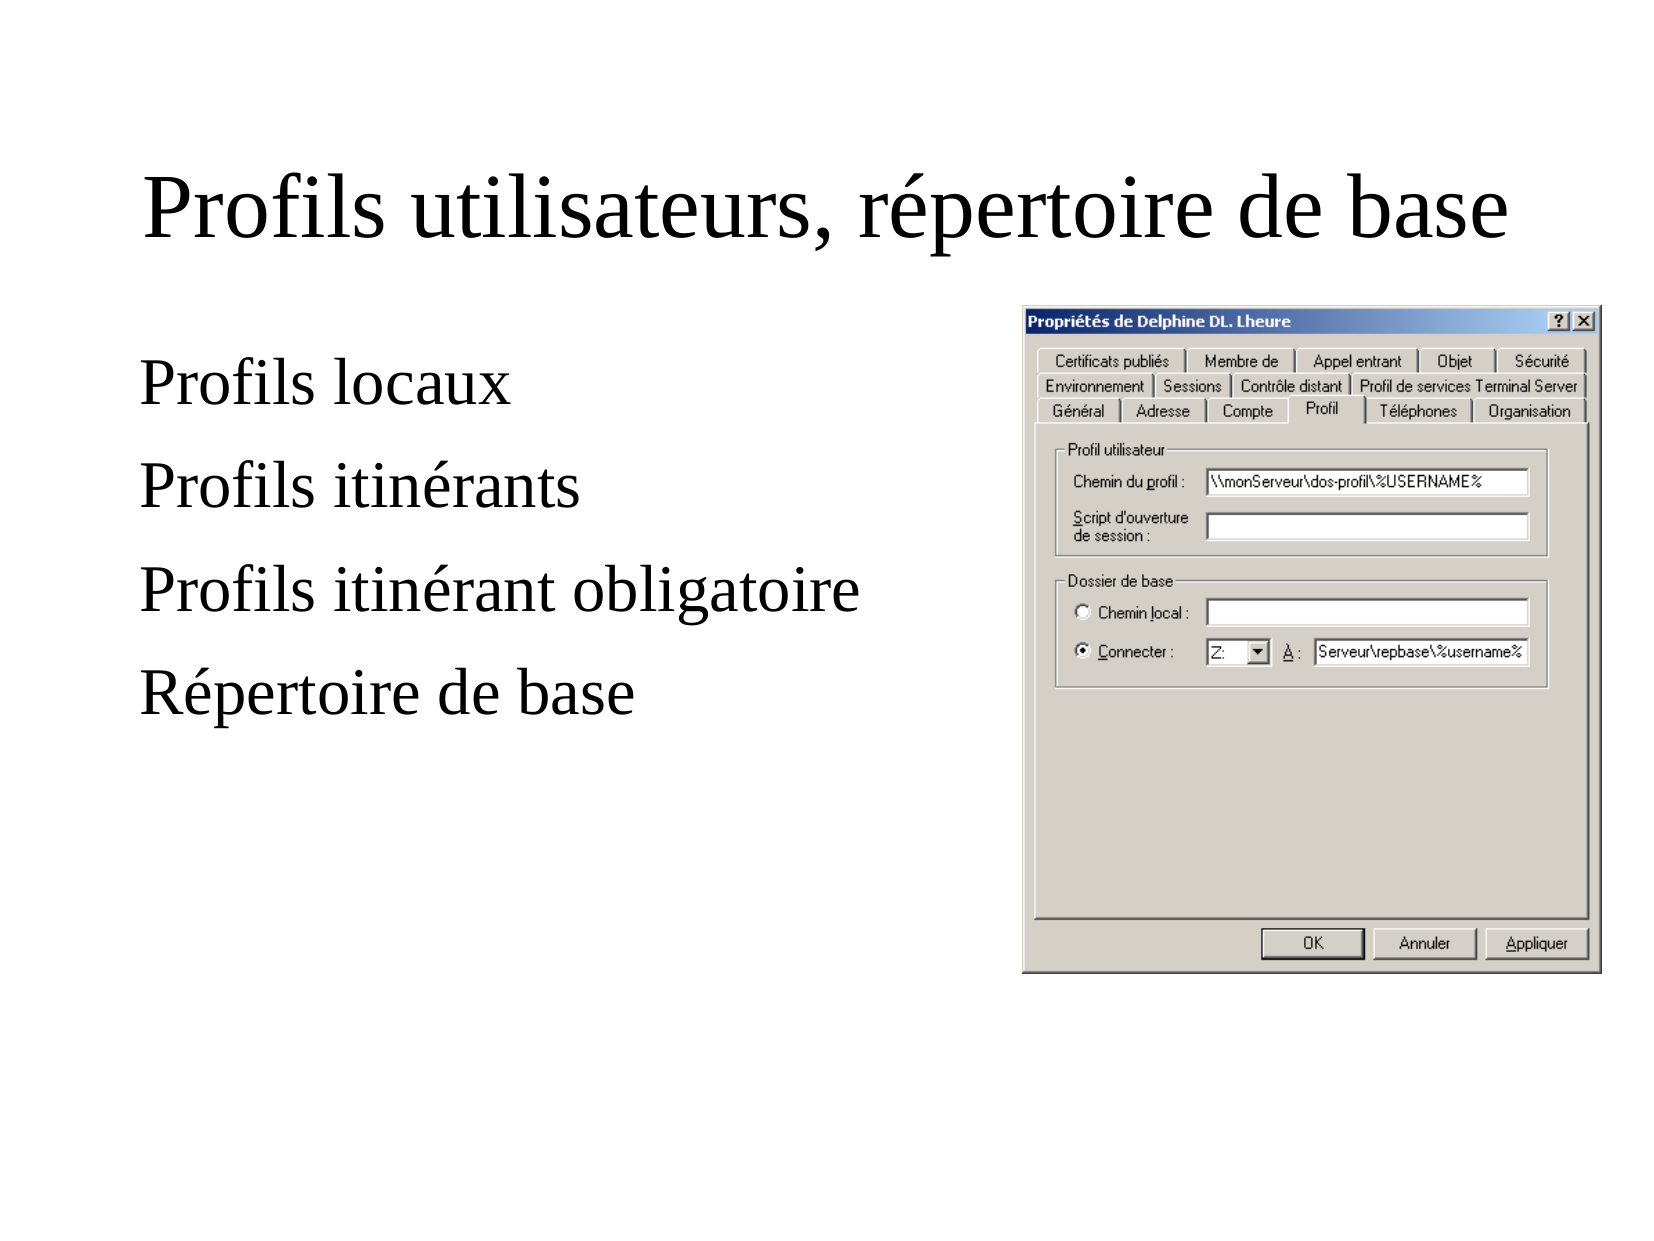

# Profils utilisateurs, répertoire de base
Profils locaux
Profils itinérants
Profils itinérant obligatoire
Répertoire de base